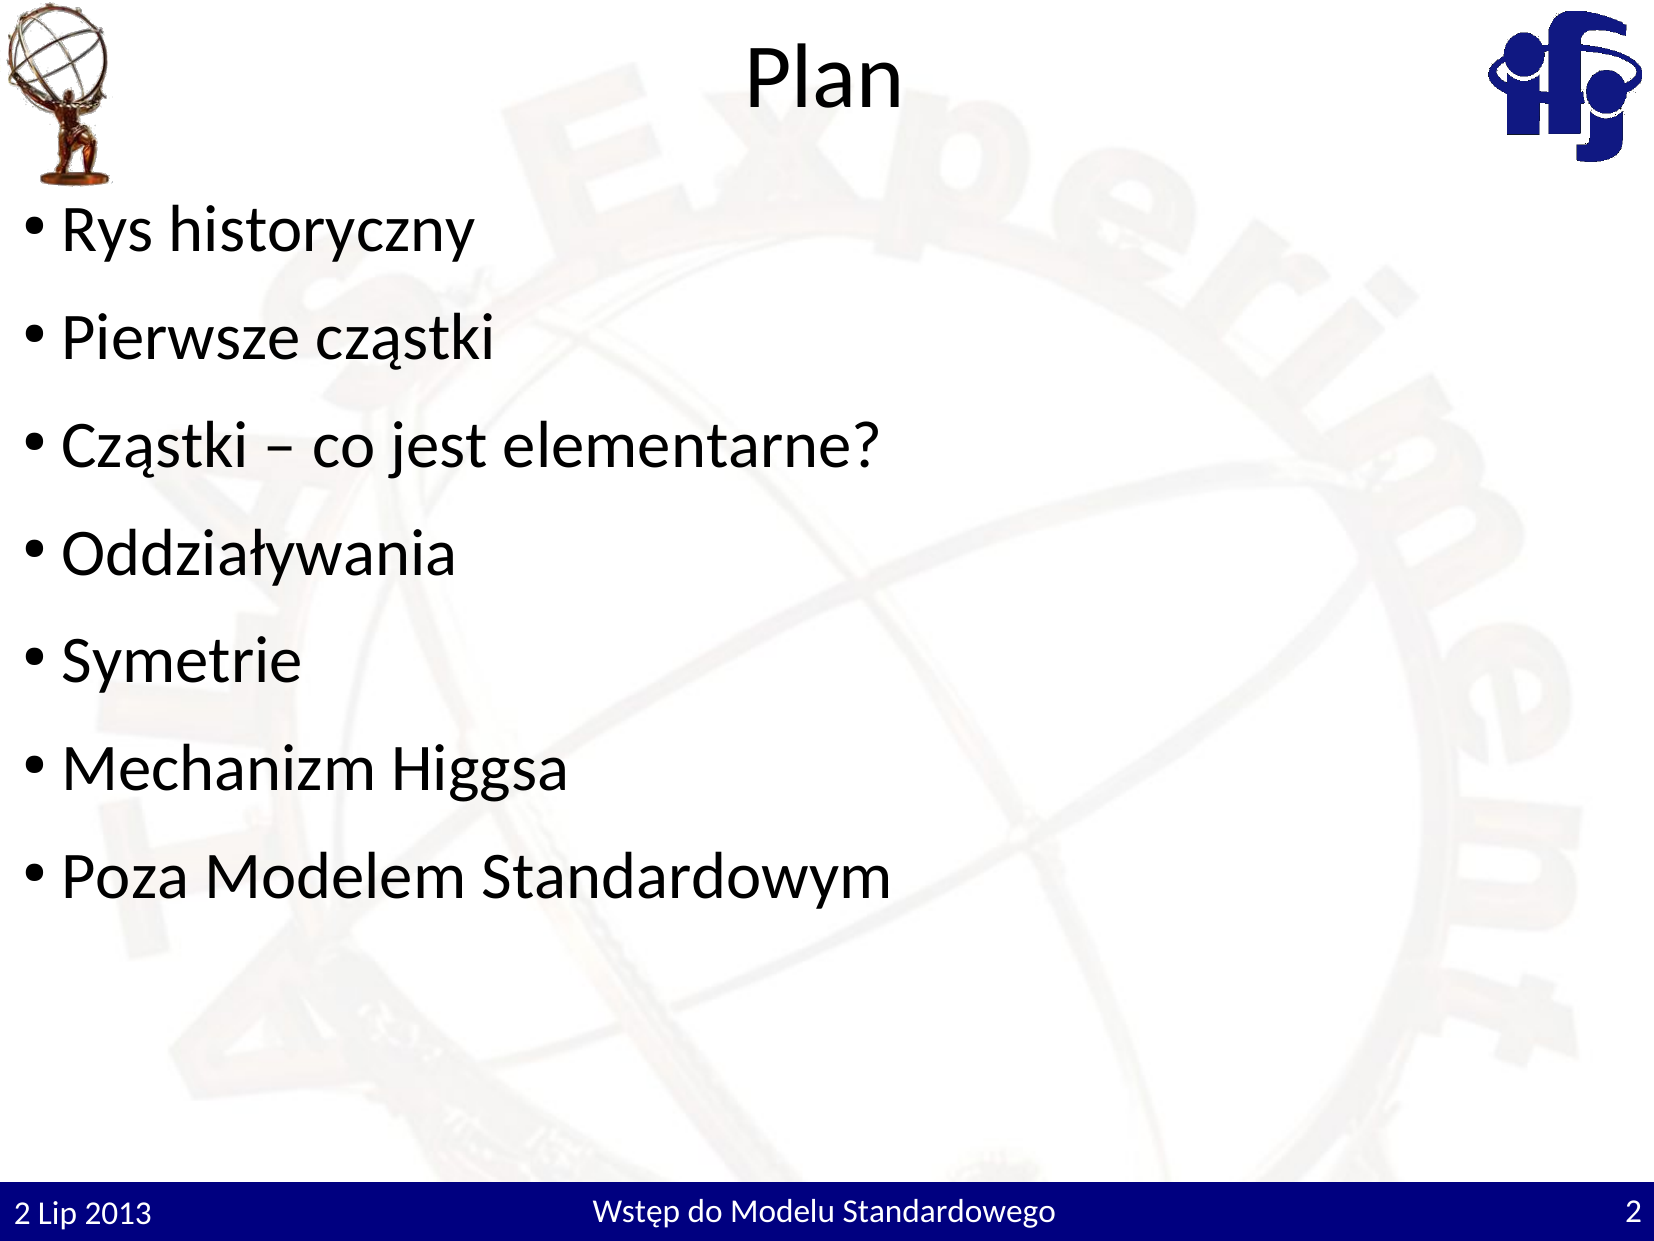

# Plan
 Rys historyczny
 Pierwsze cząstki
 Cząstki – co jest elementarne?
 Oddziaływania
 Symetrie
 Mechanizm Higgsa
 Poza Modelem Standardowym
Wstęp do Modelu Standardowego
2
2 Lip 2013